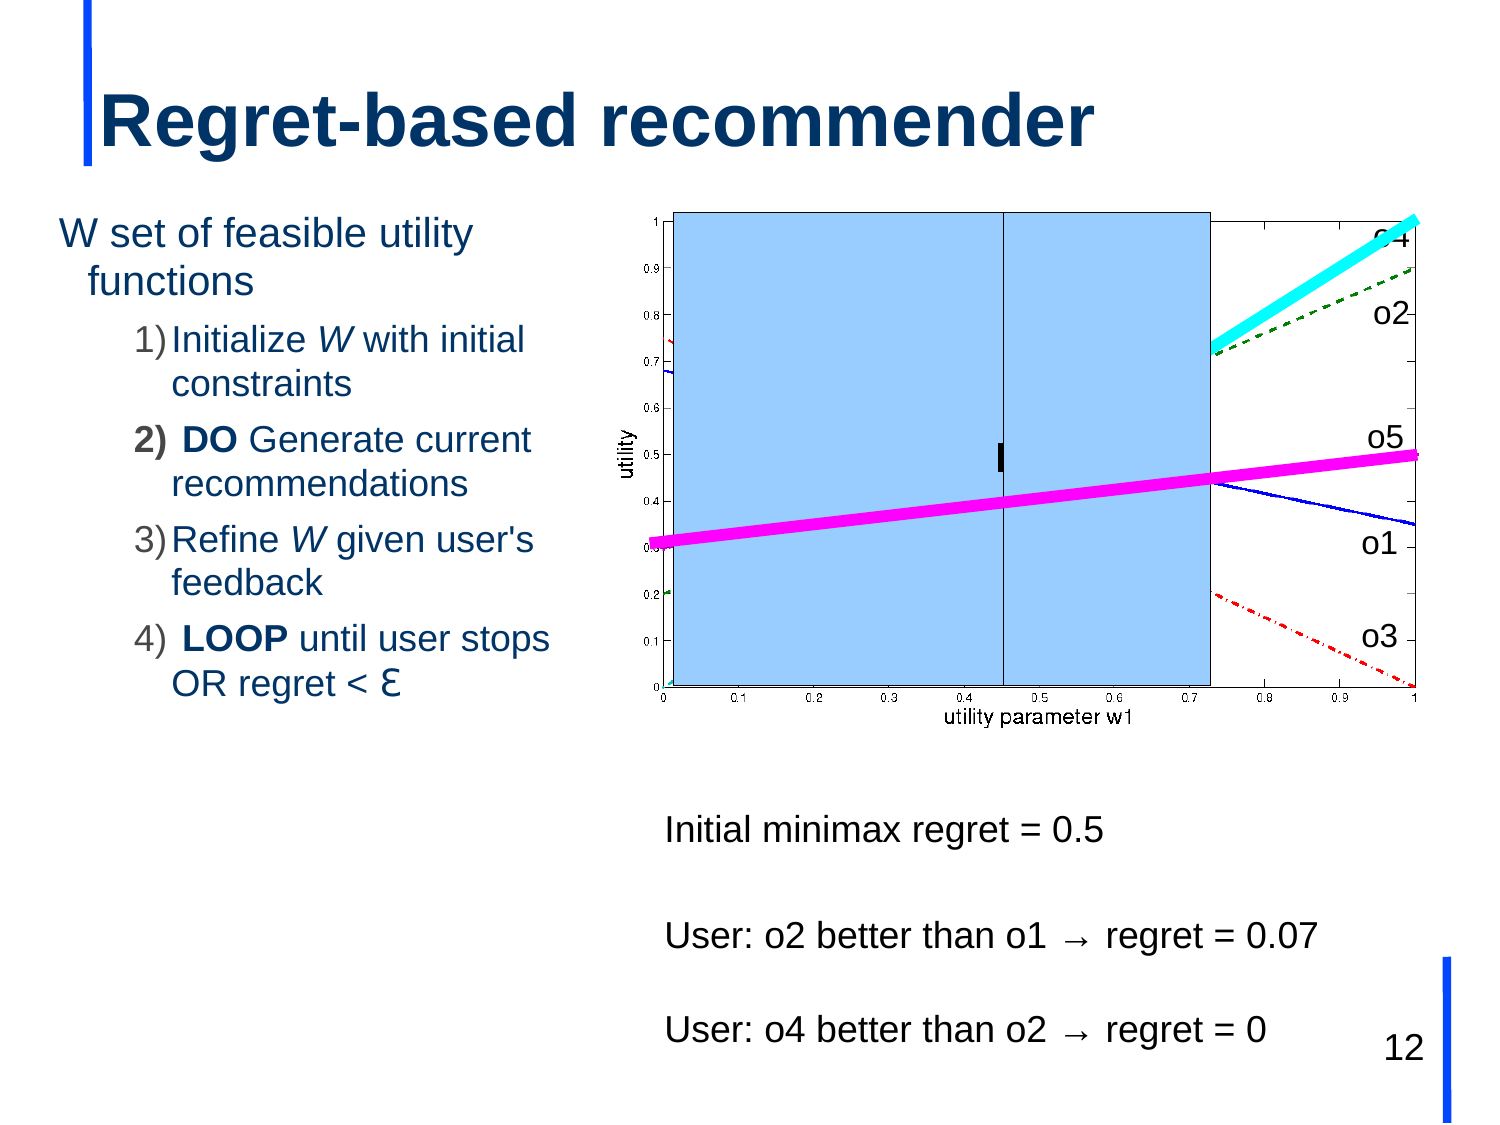

# Regret-based recommender
o4
W set of feasible utility functions
Initialize W with initial constraints
 DO Generate current recommendations
Refine W given user's feedback
 LOOP until user stops OR regret < Ԑ
o2
o5
o1
o3
Initial minimax regret = 0.5
User: o2 better than o1 → regret = 0.07
User: o4 better than o2 → regret = 0
12